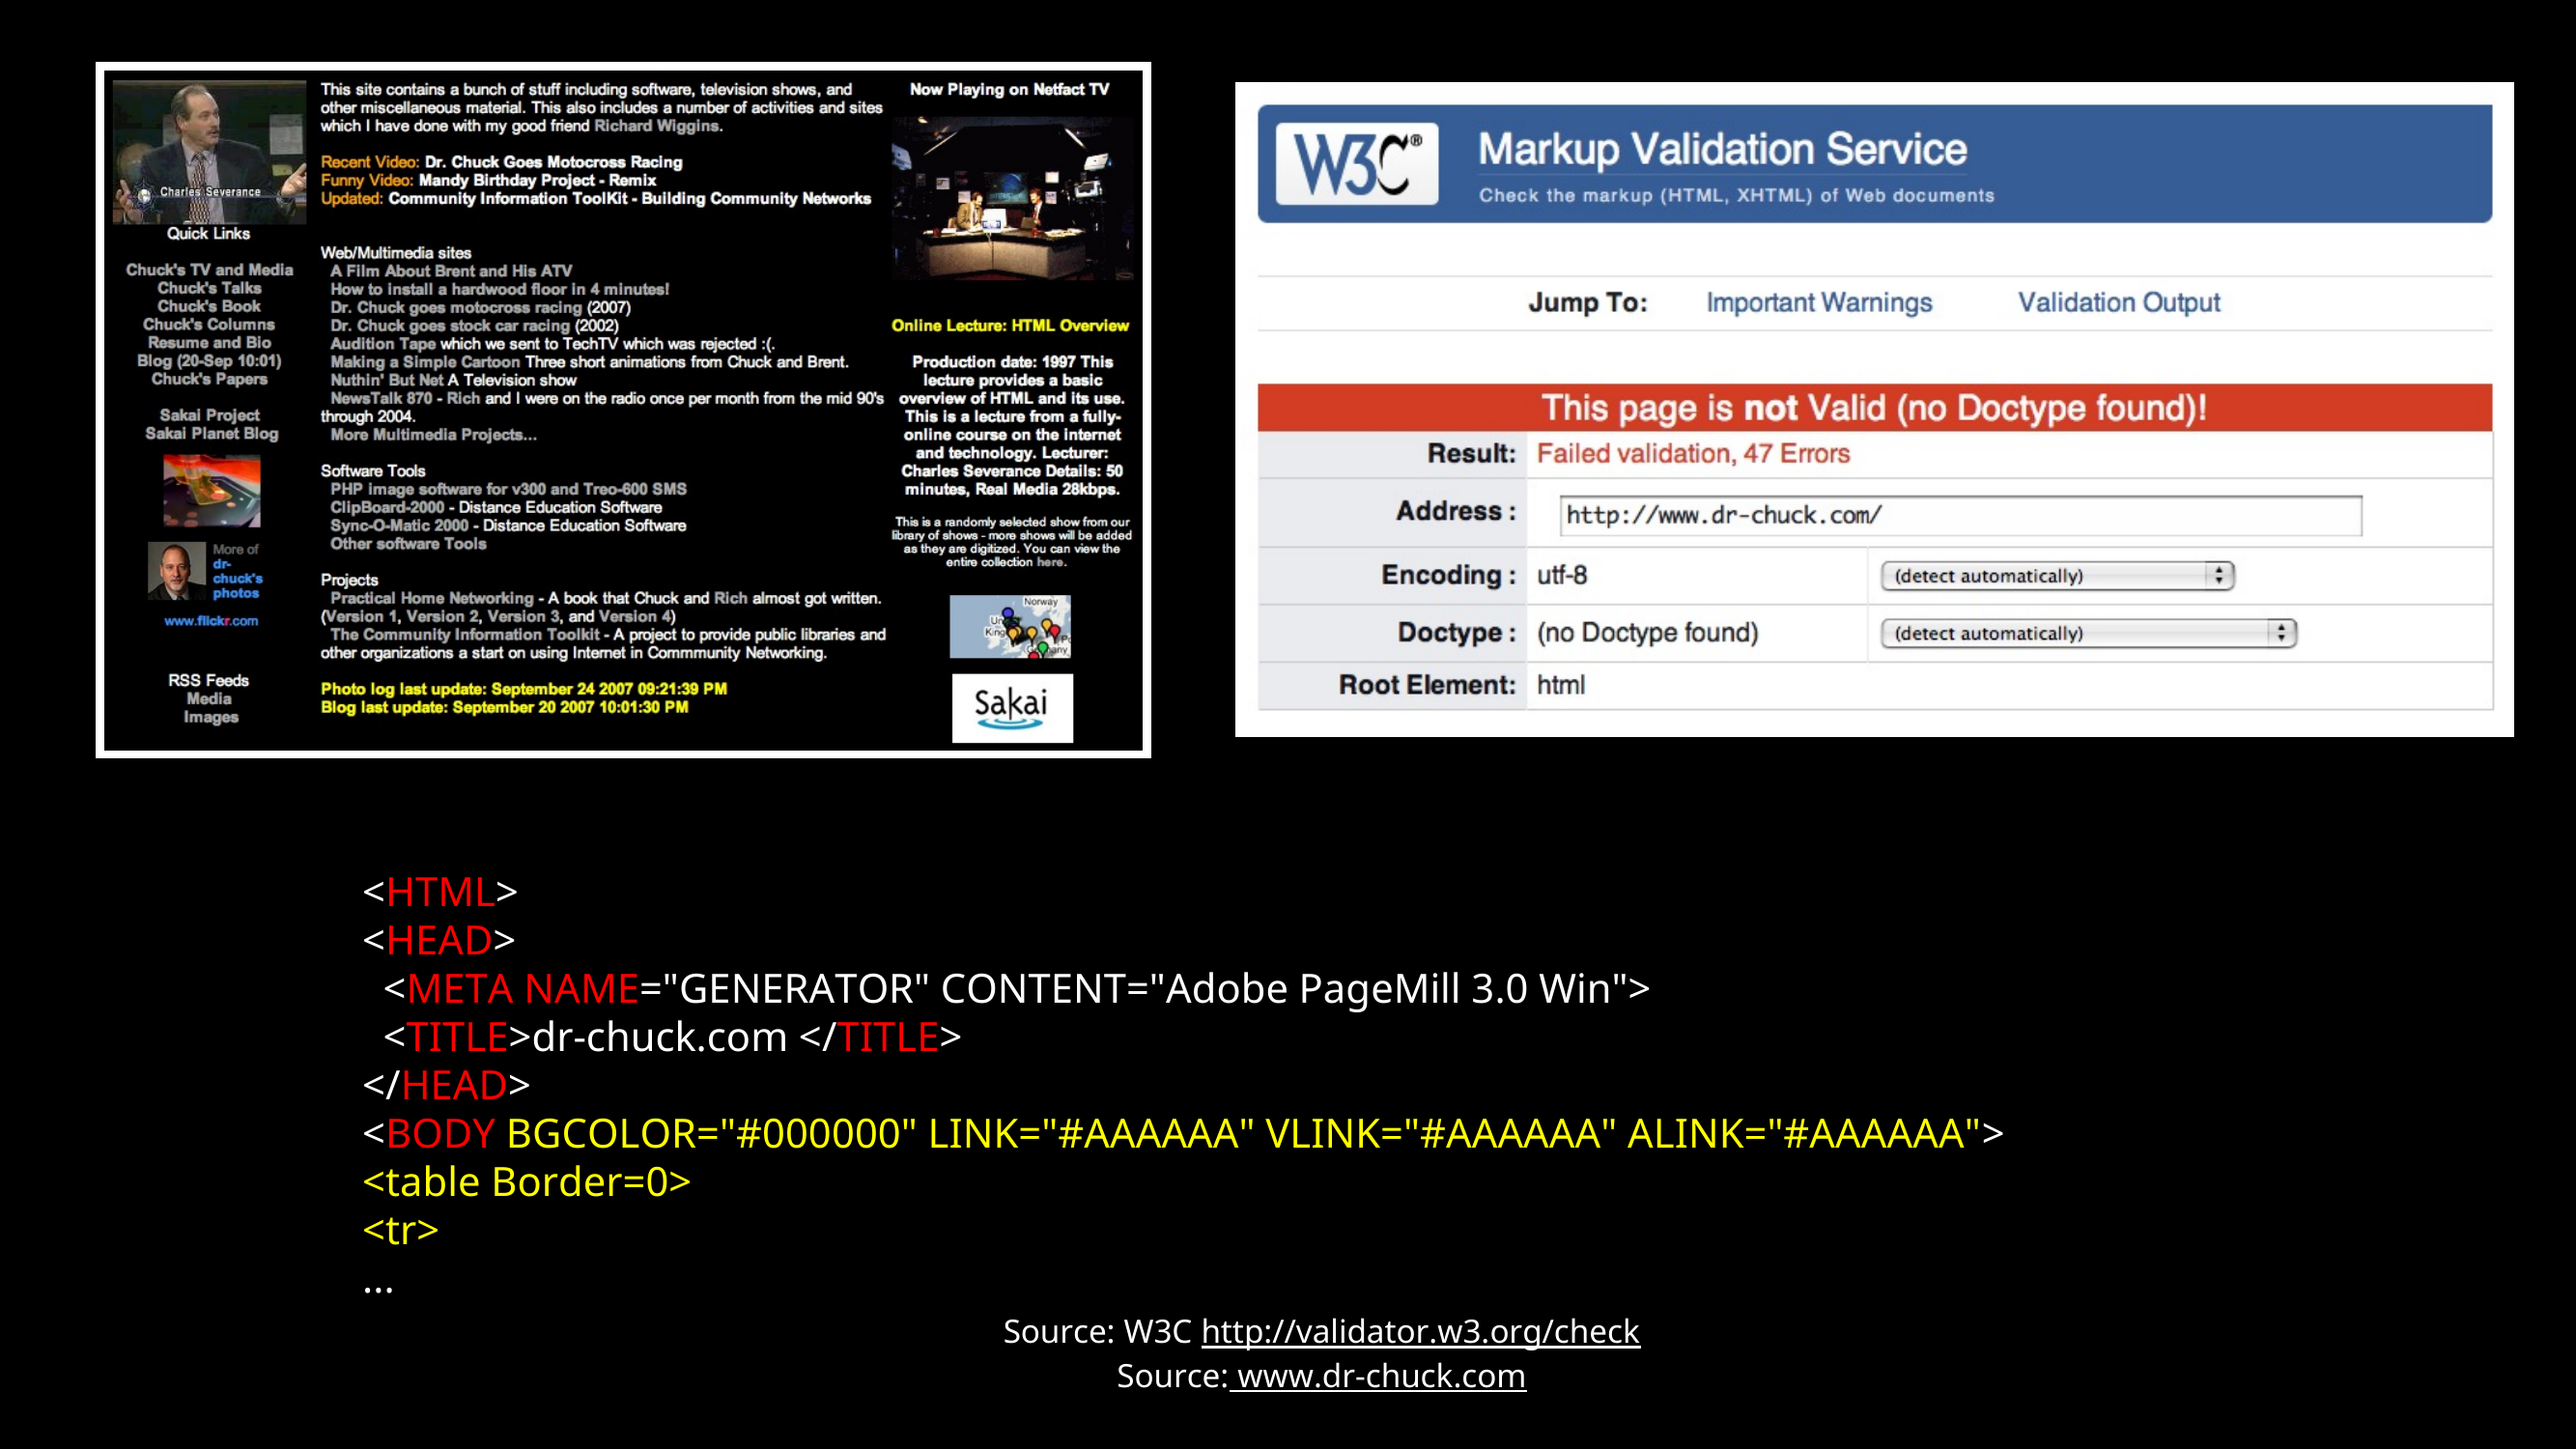

<HTML>
<HEAD>
 <META NAME="GENERATOR" CONTENT="Adobe PageMill 3.0 Win">
 <TITLE>dr-chuck.com </TITLE>
</HEAD>
<BODY BGCOLOR="#000000" LINK="#AAAAAA" VLINK="#AAAAAA" ALINK="#AAAAAA">
<table Border=0>
<tr>
...
Source: W3C http://validator.w3.org/check
Source: www.dr-chuck.com